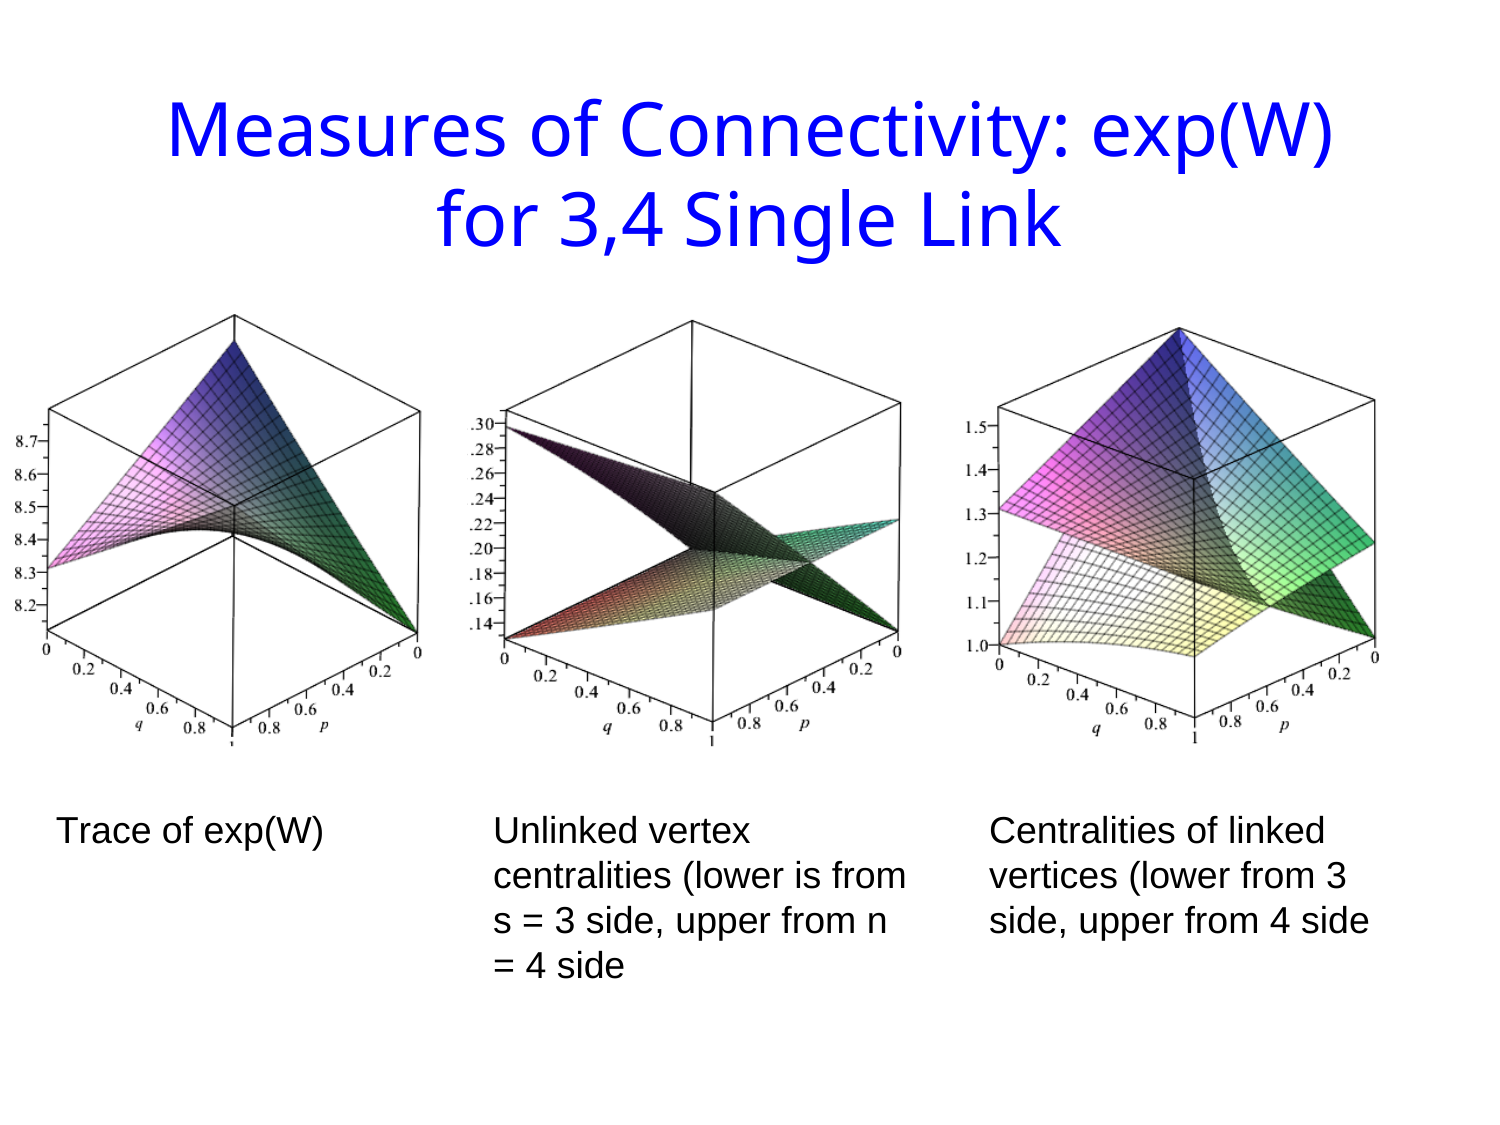

# Measures of Connectivity: exp(W) for 3,4 Single Link
Trace of exp(W)
Unlinked vertex centralities (lower is from s = 3 side, upper from n = 4 side
Centralities of linked vertices (lower from 3 side, upper from 4 side